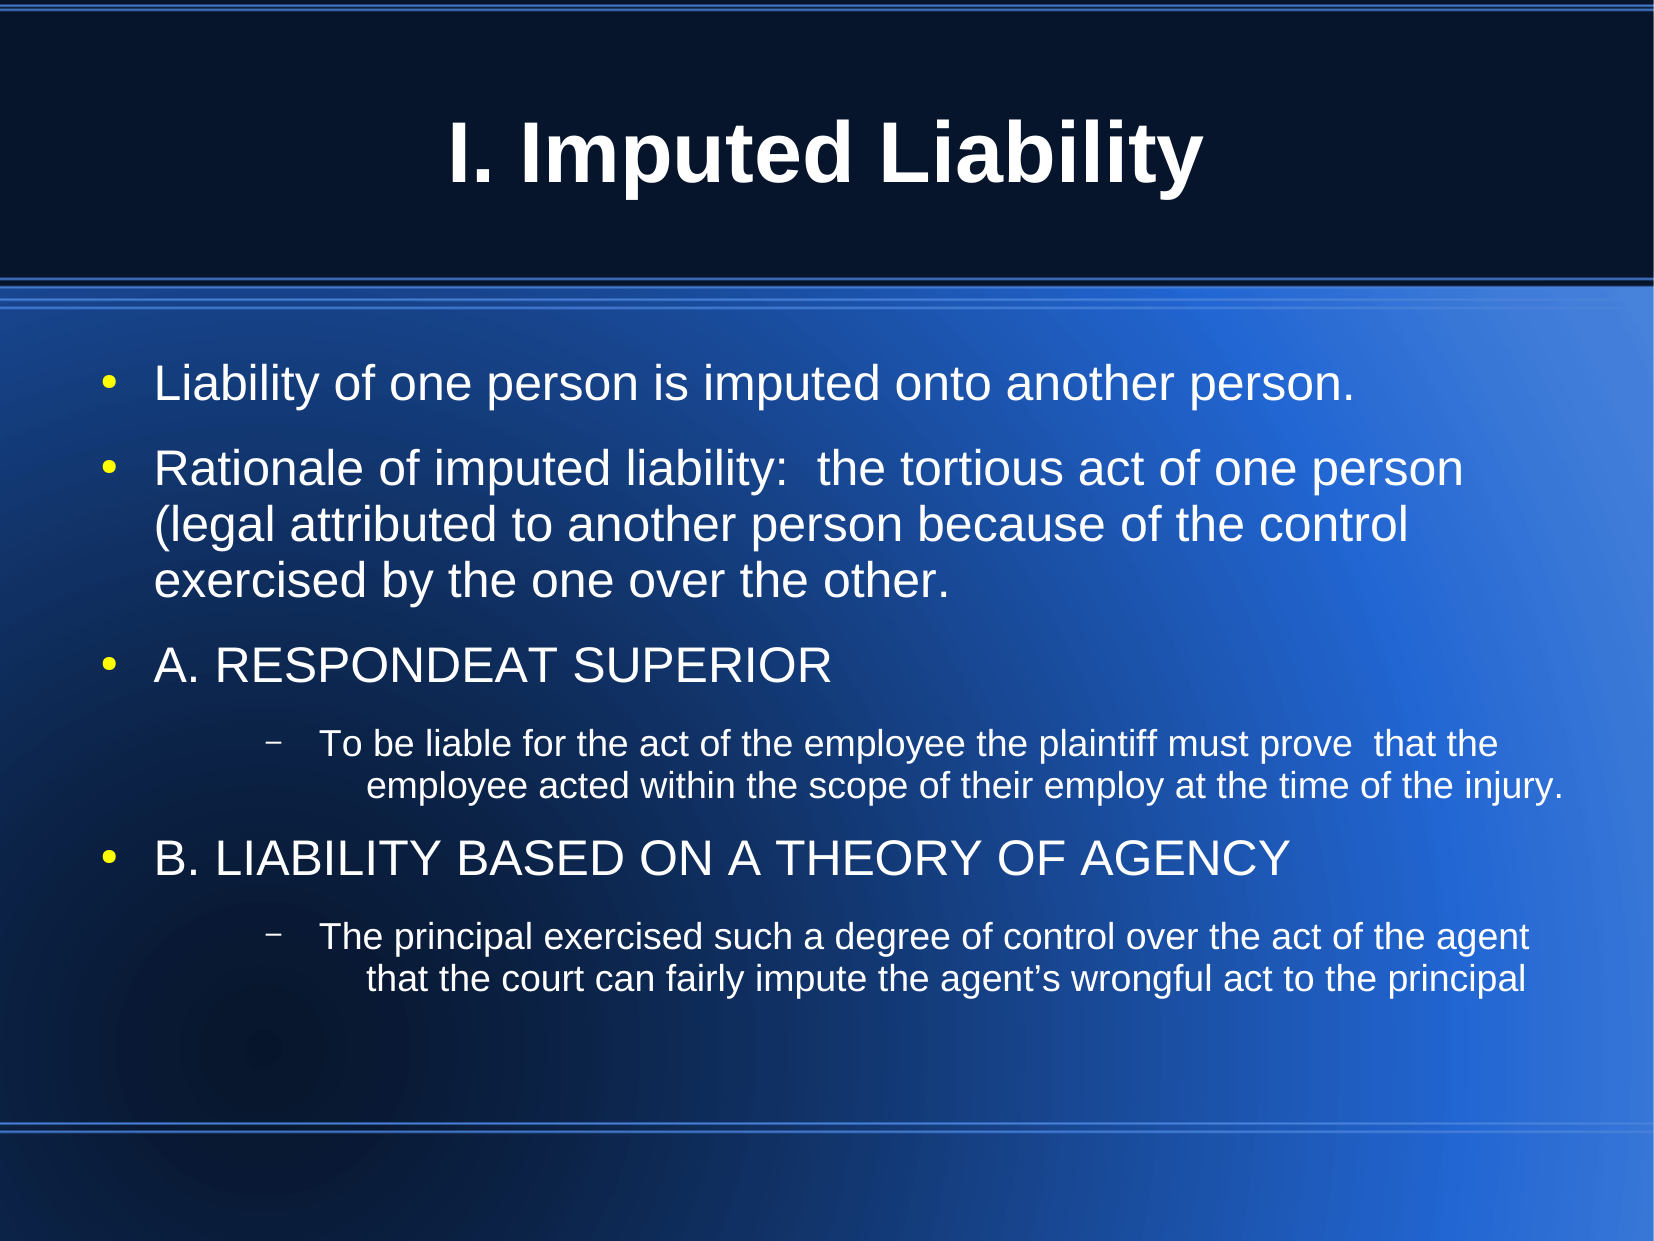

# I. Imputed Liability
Liability of one person is imputed onto another person.
Rationale of imputed liability: the tortious act of one person (legal attributed to another person because of the control exercised by the one over the other.
A. RESPONDEAT SUPERIOR
To be liable for the act of the employee the plaintiff must prove that the employee acted within the scope of their employ at the time of the injury.
B. LIABILITY BASED ON A THEORY OF AGENCY
The principal exercised such a degree of control over the act of the agent that the court can fairly impute the agent’s wrongful act to the principal